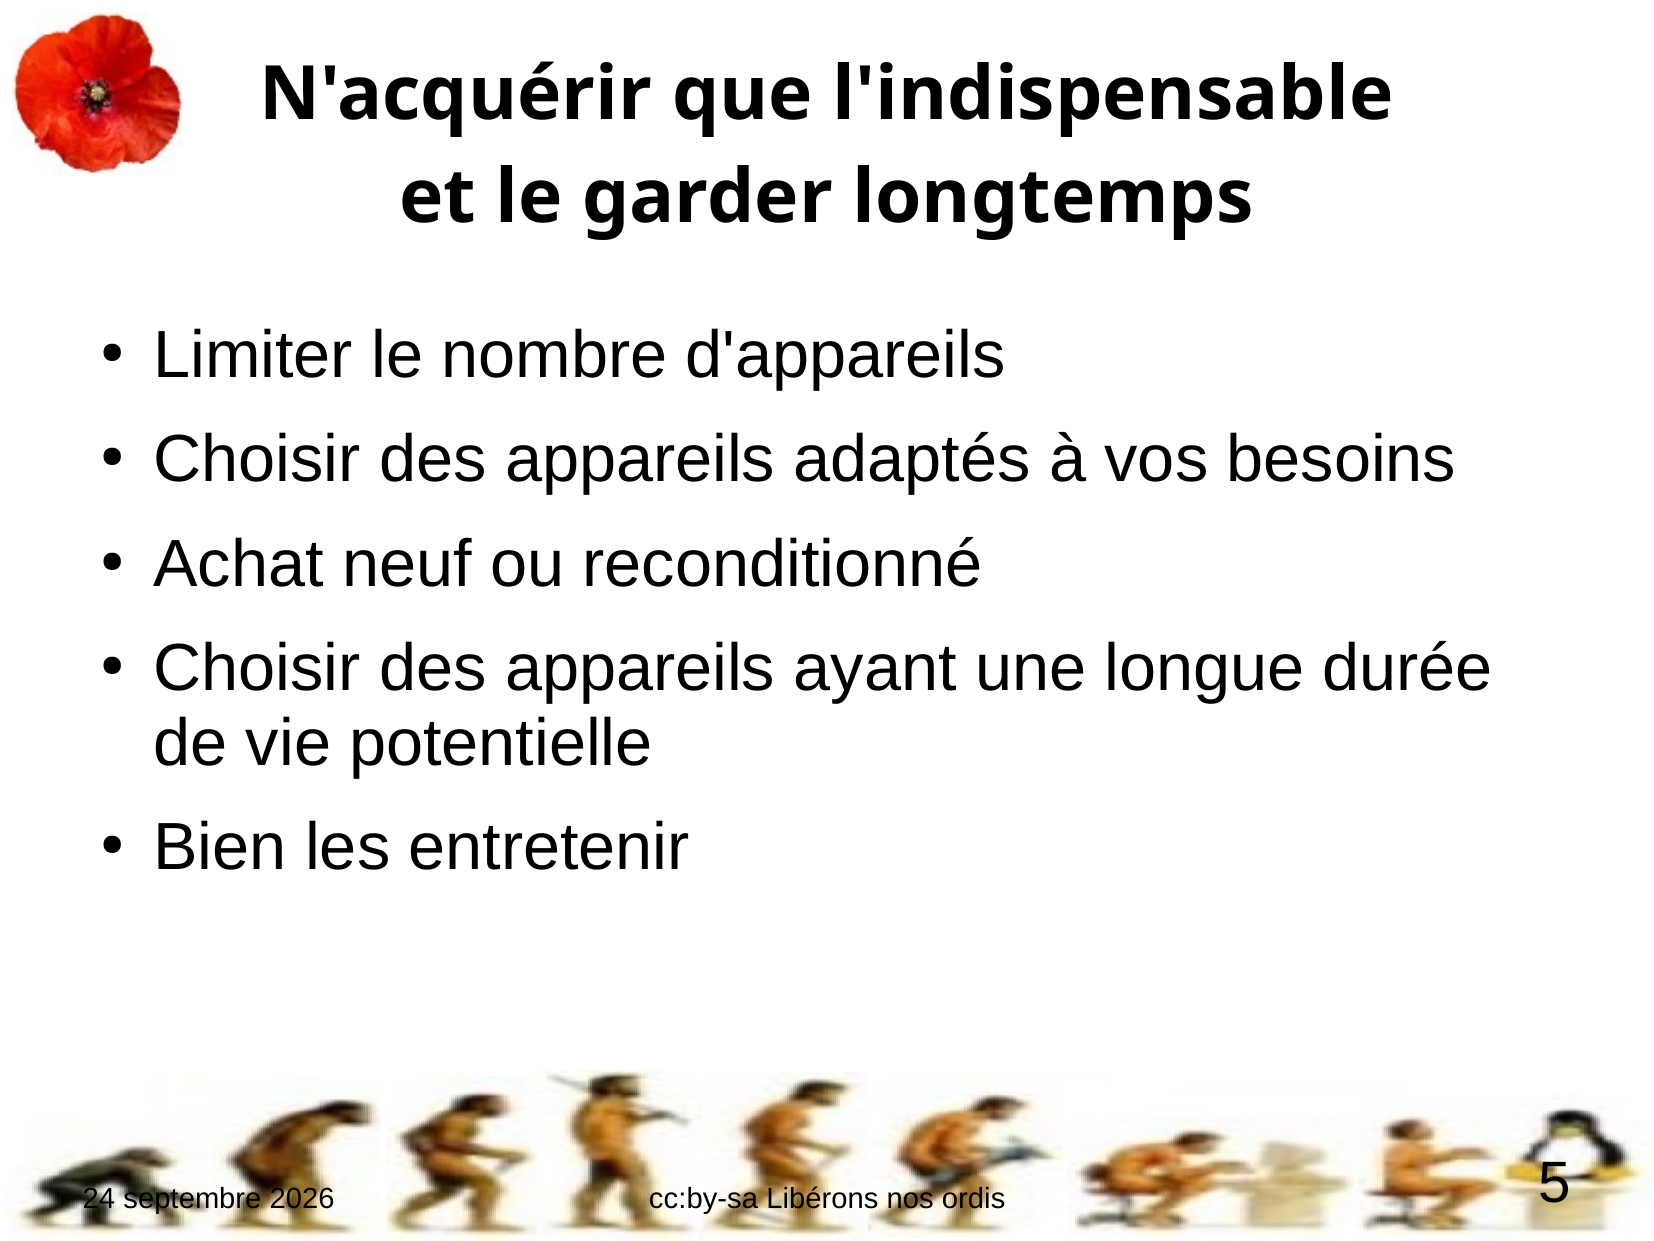

# N'acquérir que l'indispensable et le garder longtemps
Limiter le nombre d'appareils
Choisir des appareils adaptés à vos besoins
Achat neuf ou reconditionné
Choisir des appareils ayant une longue durée de vie potentielle
Bien les entretenir